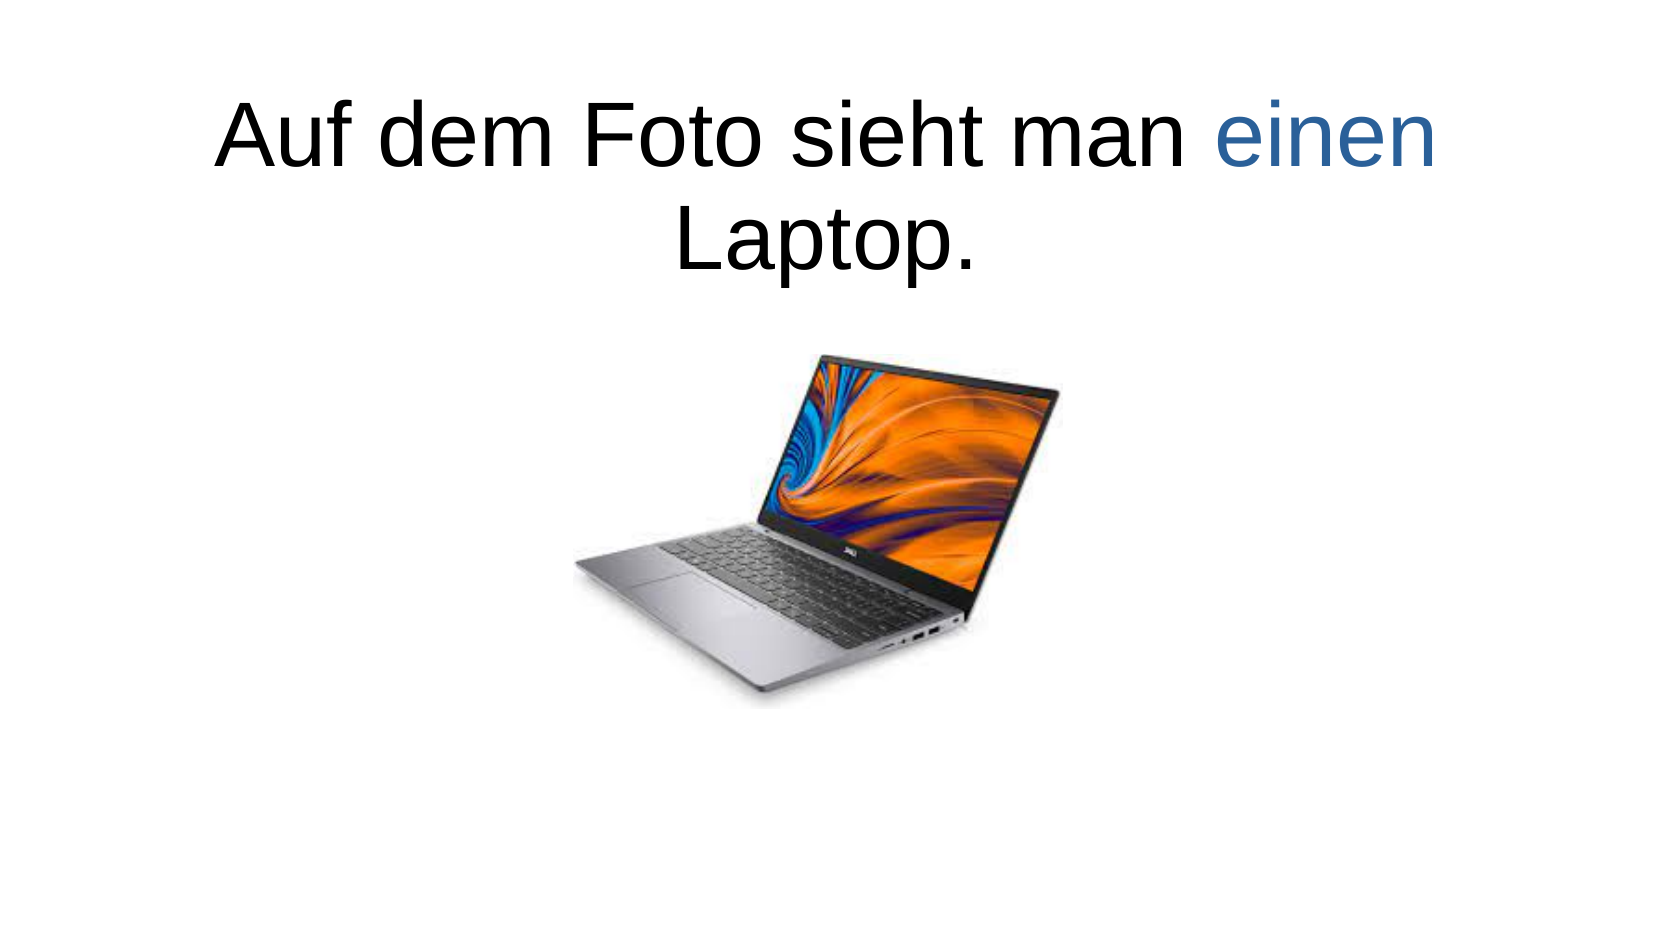

# Auf dem Foto sieht man einen Laptop.